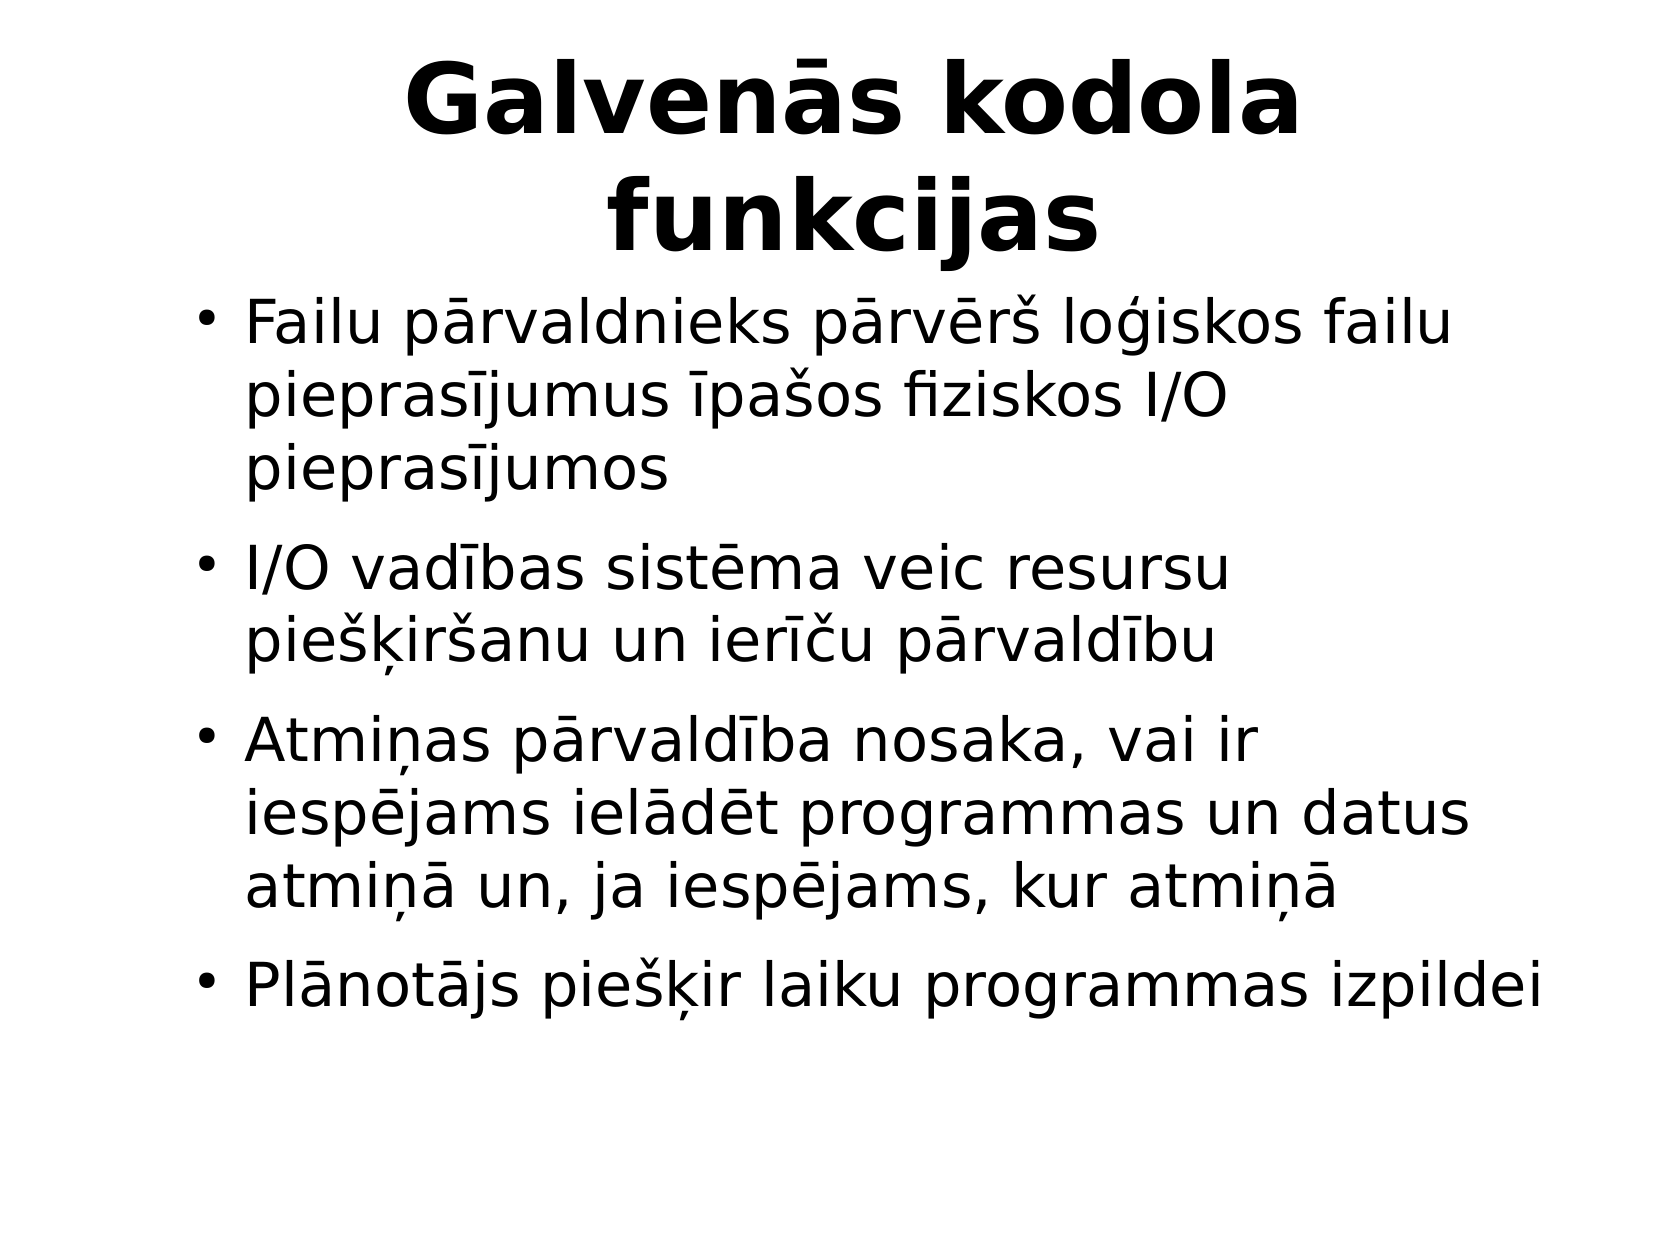

# Galvenās kodola funkcijas
Failu pārvaldnieks pārvērš loģiskos failu pieprasījumus īpašos fiziskos I/O pieprasījumos
I/O vadības sistēma veic resursu piešķiršanu un ierīču pārvaldību
Atmiņas pārvaldība nosaka, vai ir iespējams ielādēt programmas un datus atmiņā un, ja iespējams, kur atmiņā
Plānotājs piešķir laiku programmas izpildei